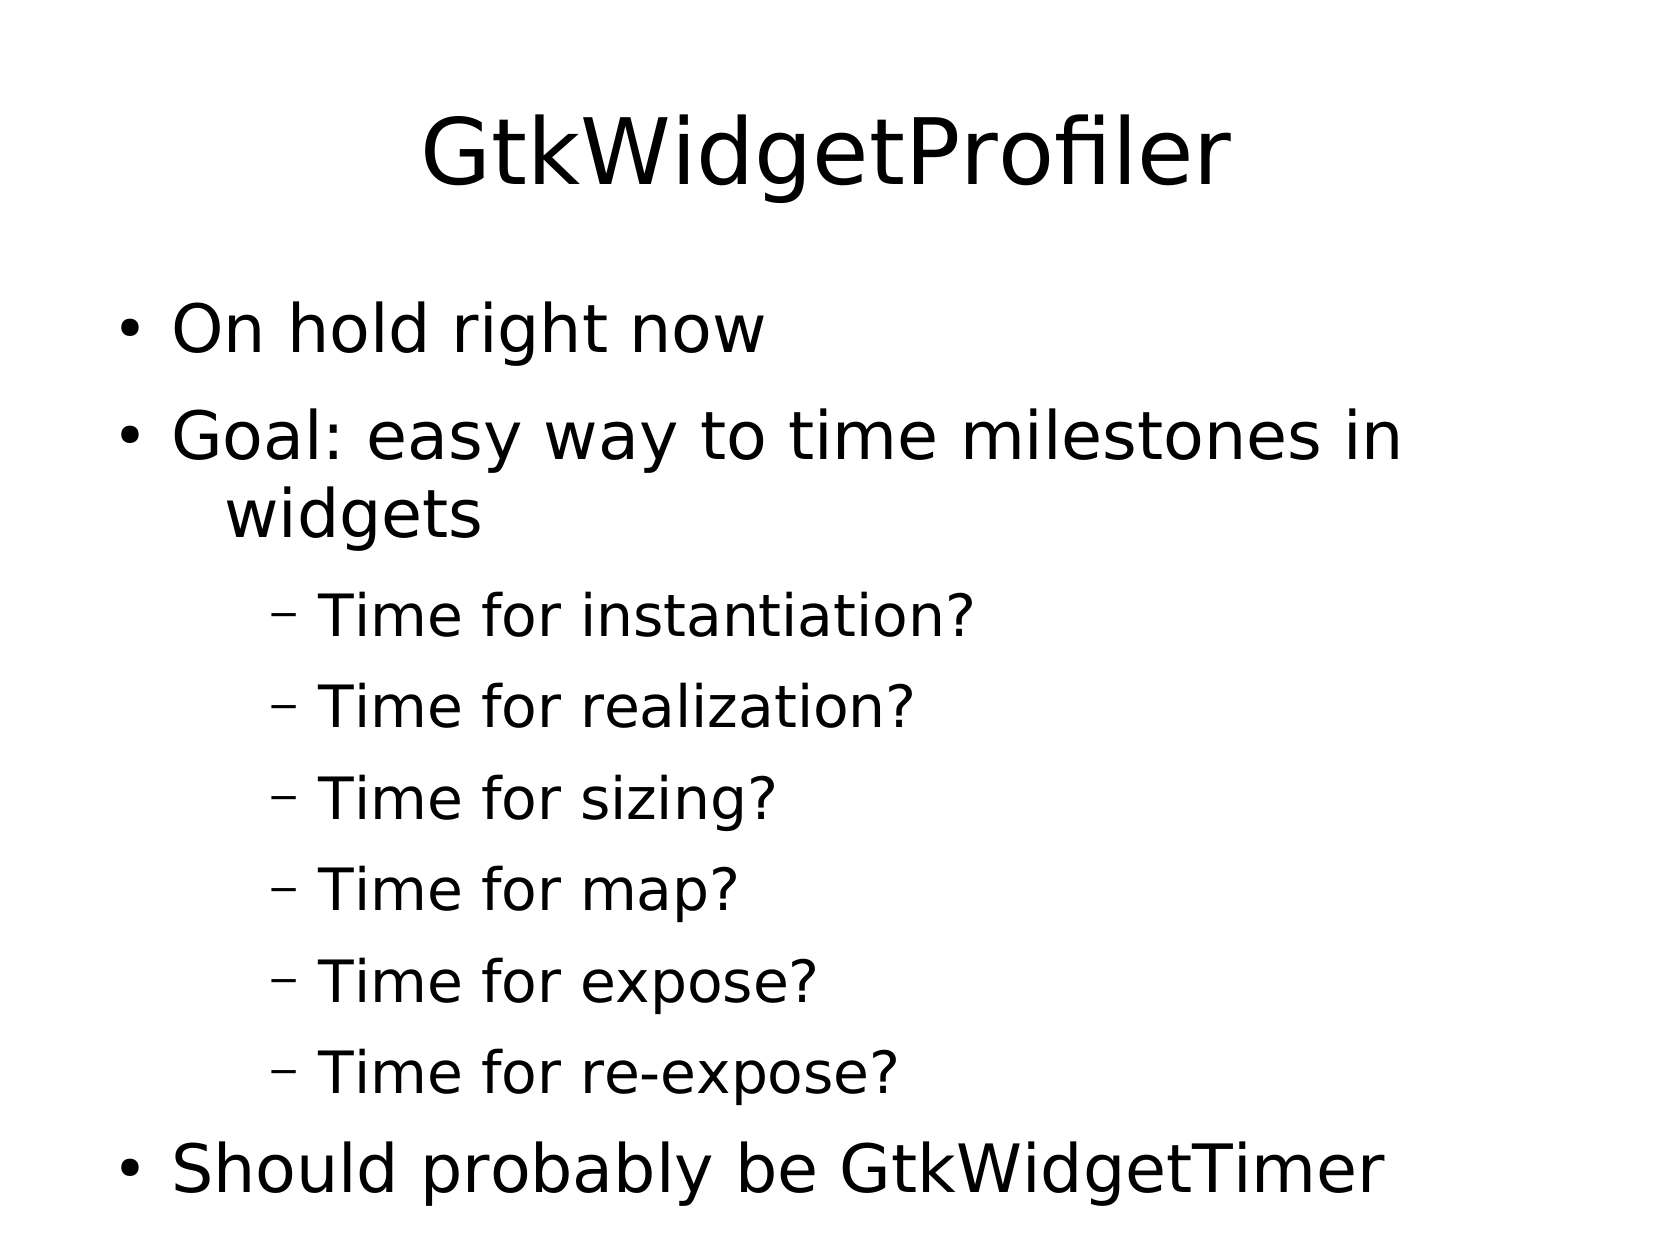

# GtkWidgetProfiler
On hold right now
Goal: easy way to time milestones in widgets
Time for instantiation?
Time for realization?
Time for sizing?
Time for map?
Time for expose?
Time for re-expose?
Should probably be GtkWidgetTimer